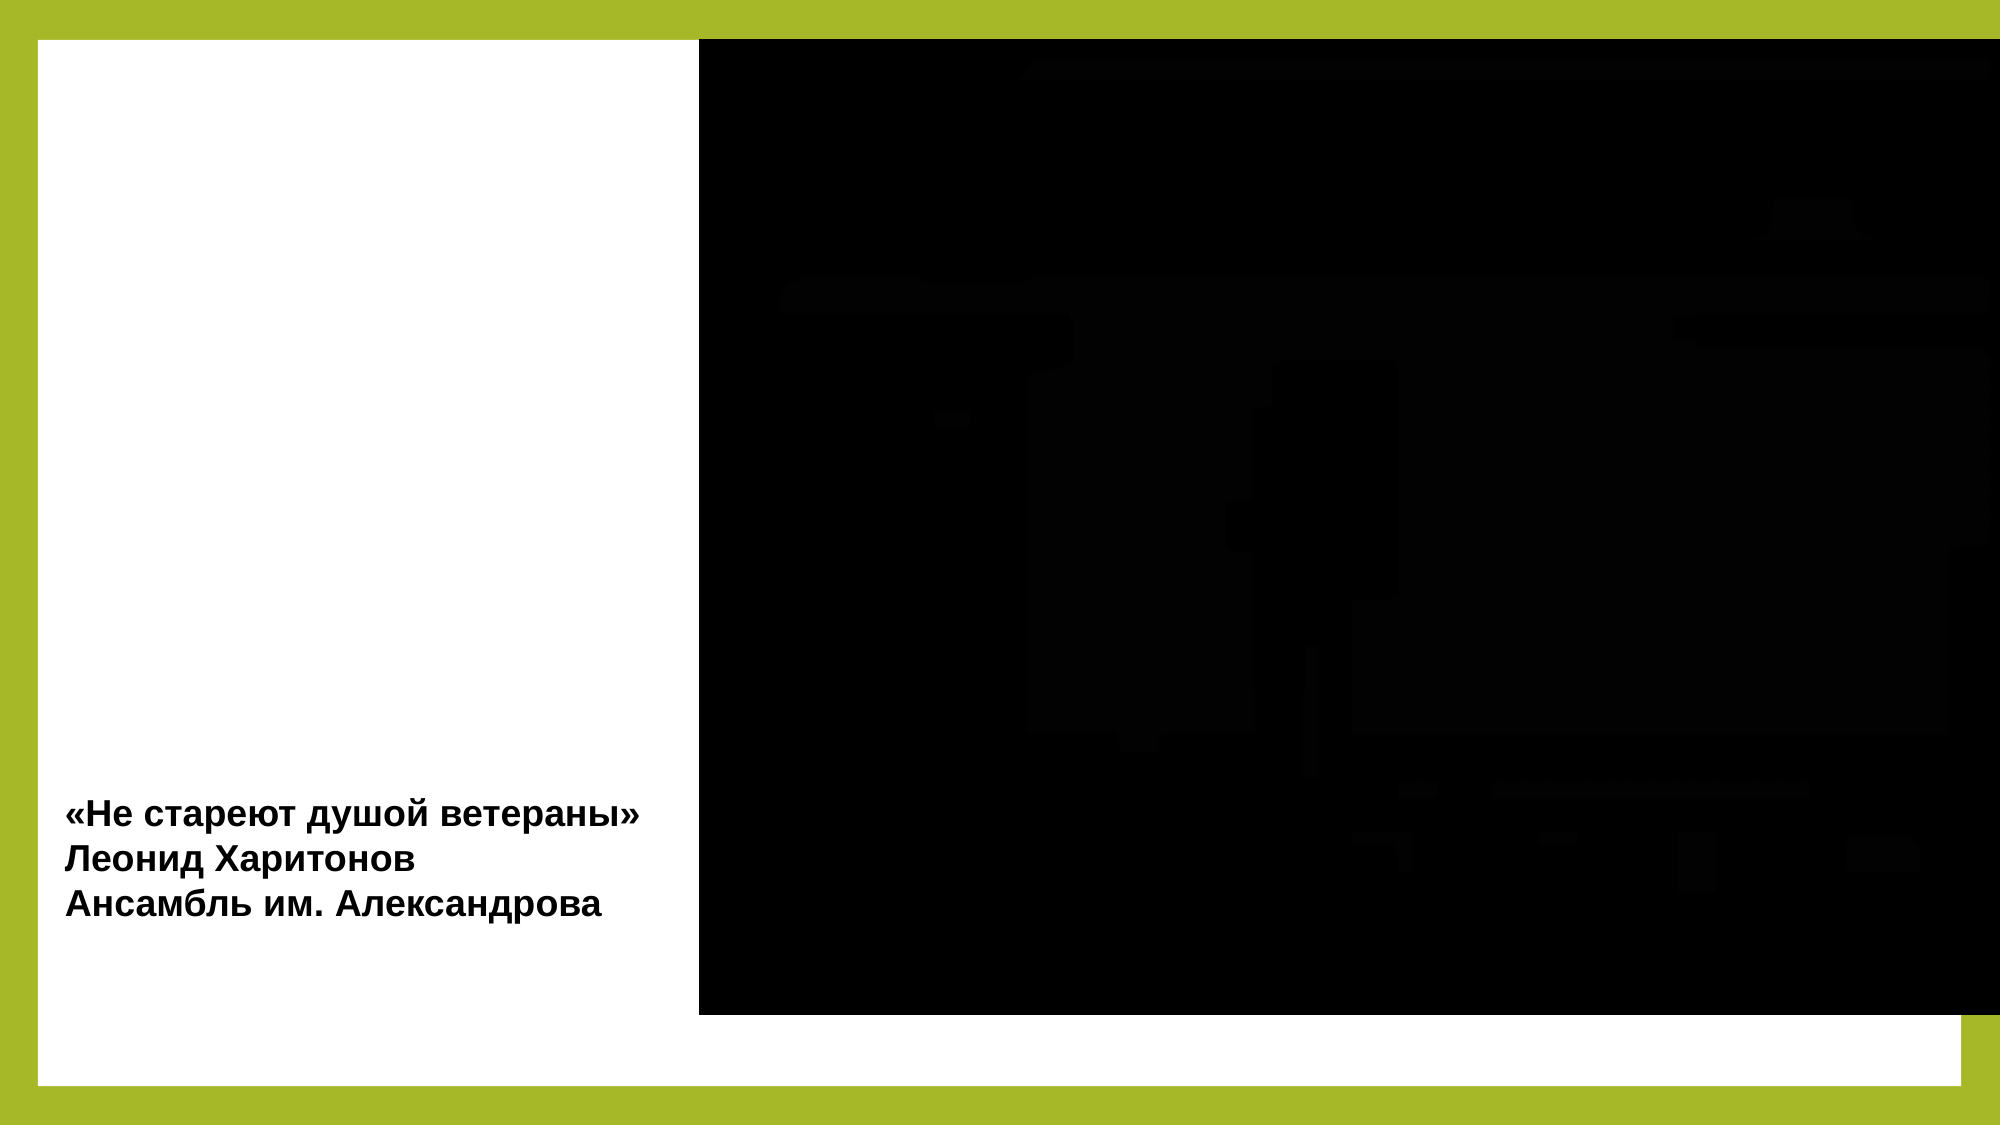

«Не стареют душой ветераны»
Леонид Харитонов
Ансамбль им. Александрова